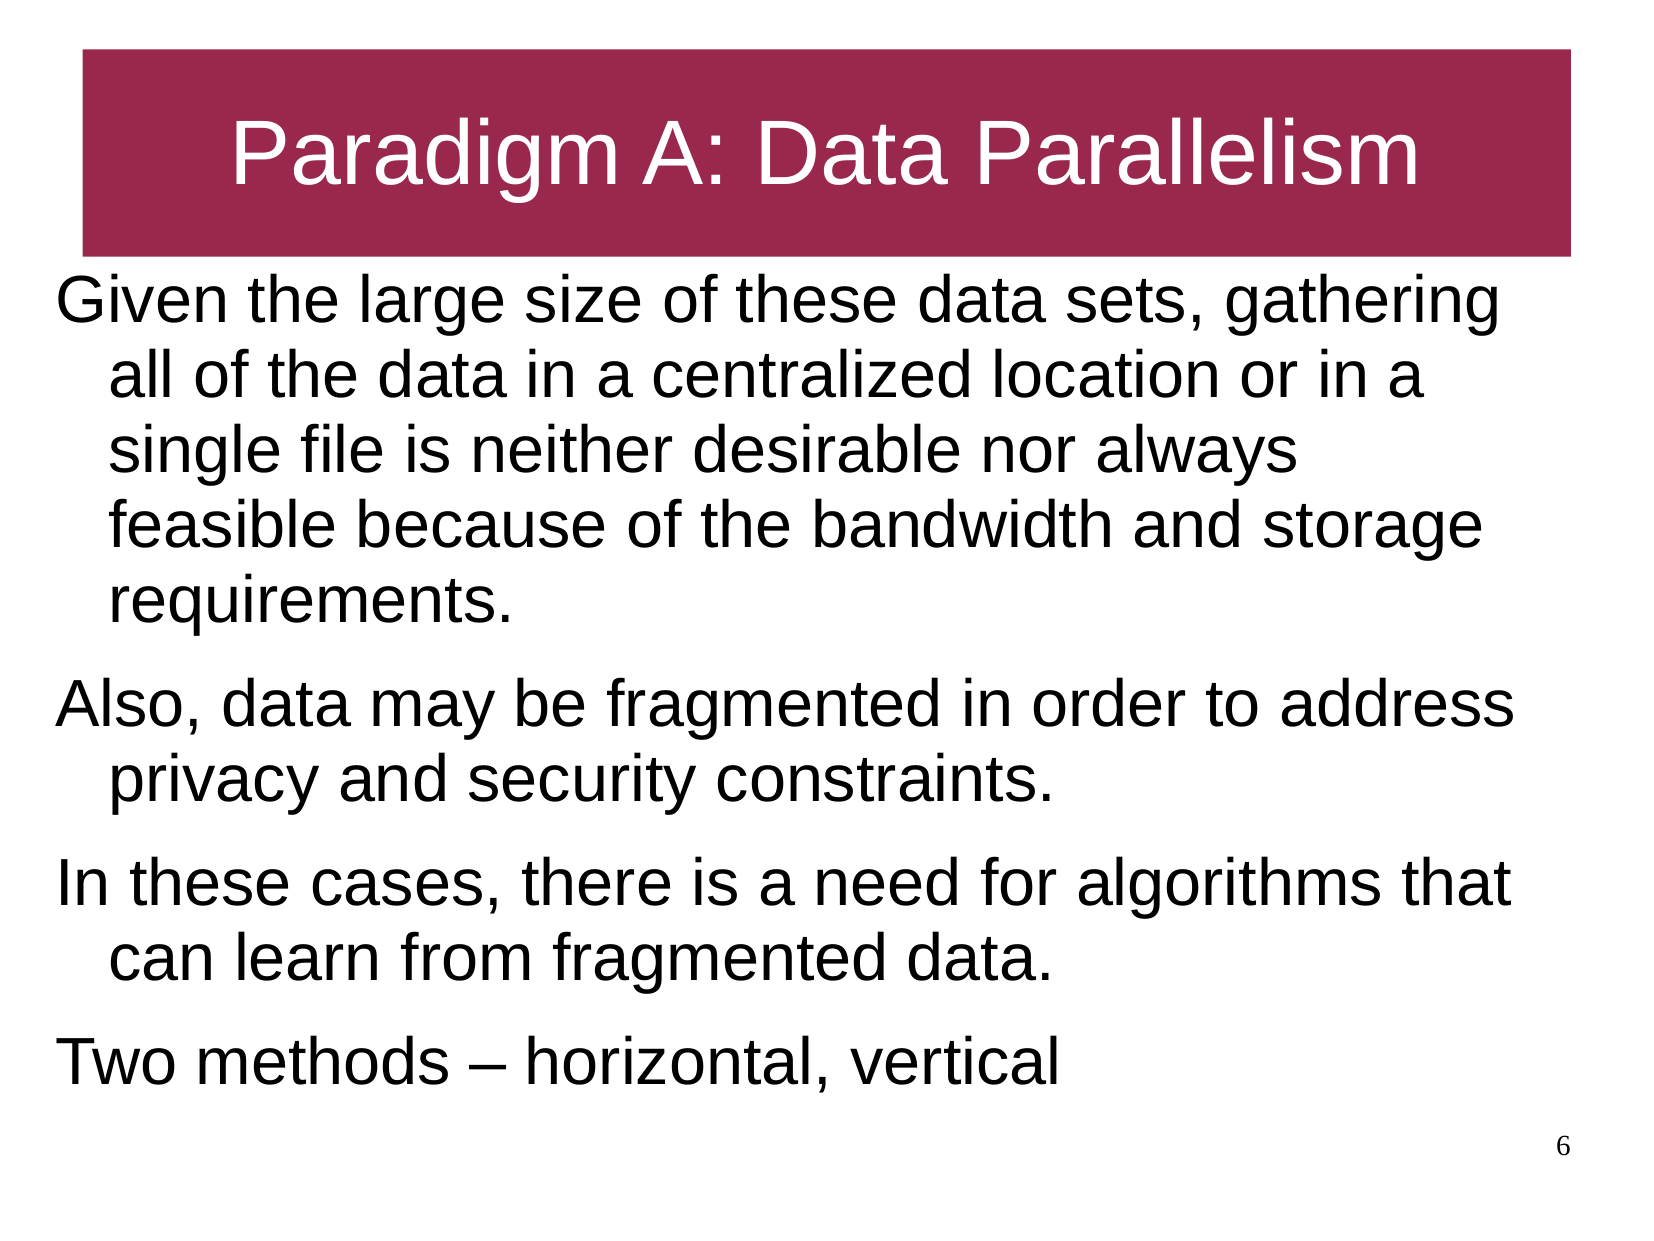

# Paradigm A: Data Parallelism
Given the large size of these data sets, gathering all of the data in a centralized location or in a single file is neither desirable nor always feasible because of the bandwidth and storage requirements.
Also, data may be fragmented in order to address privacy and security constraints.
In these cases, there is a need for algorithms that can learn from fragmented data.
Two methods – horizontal, vertical
6